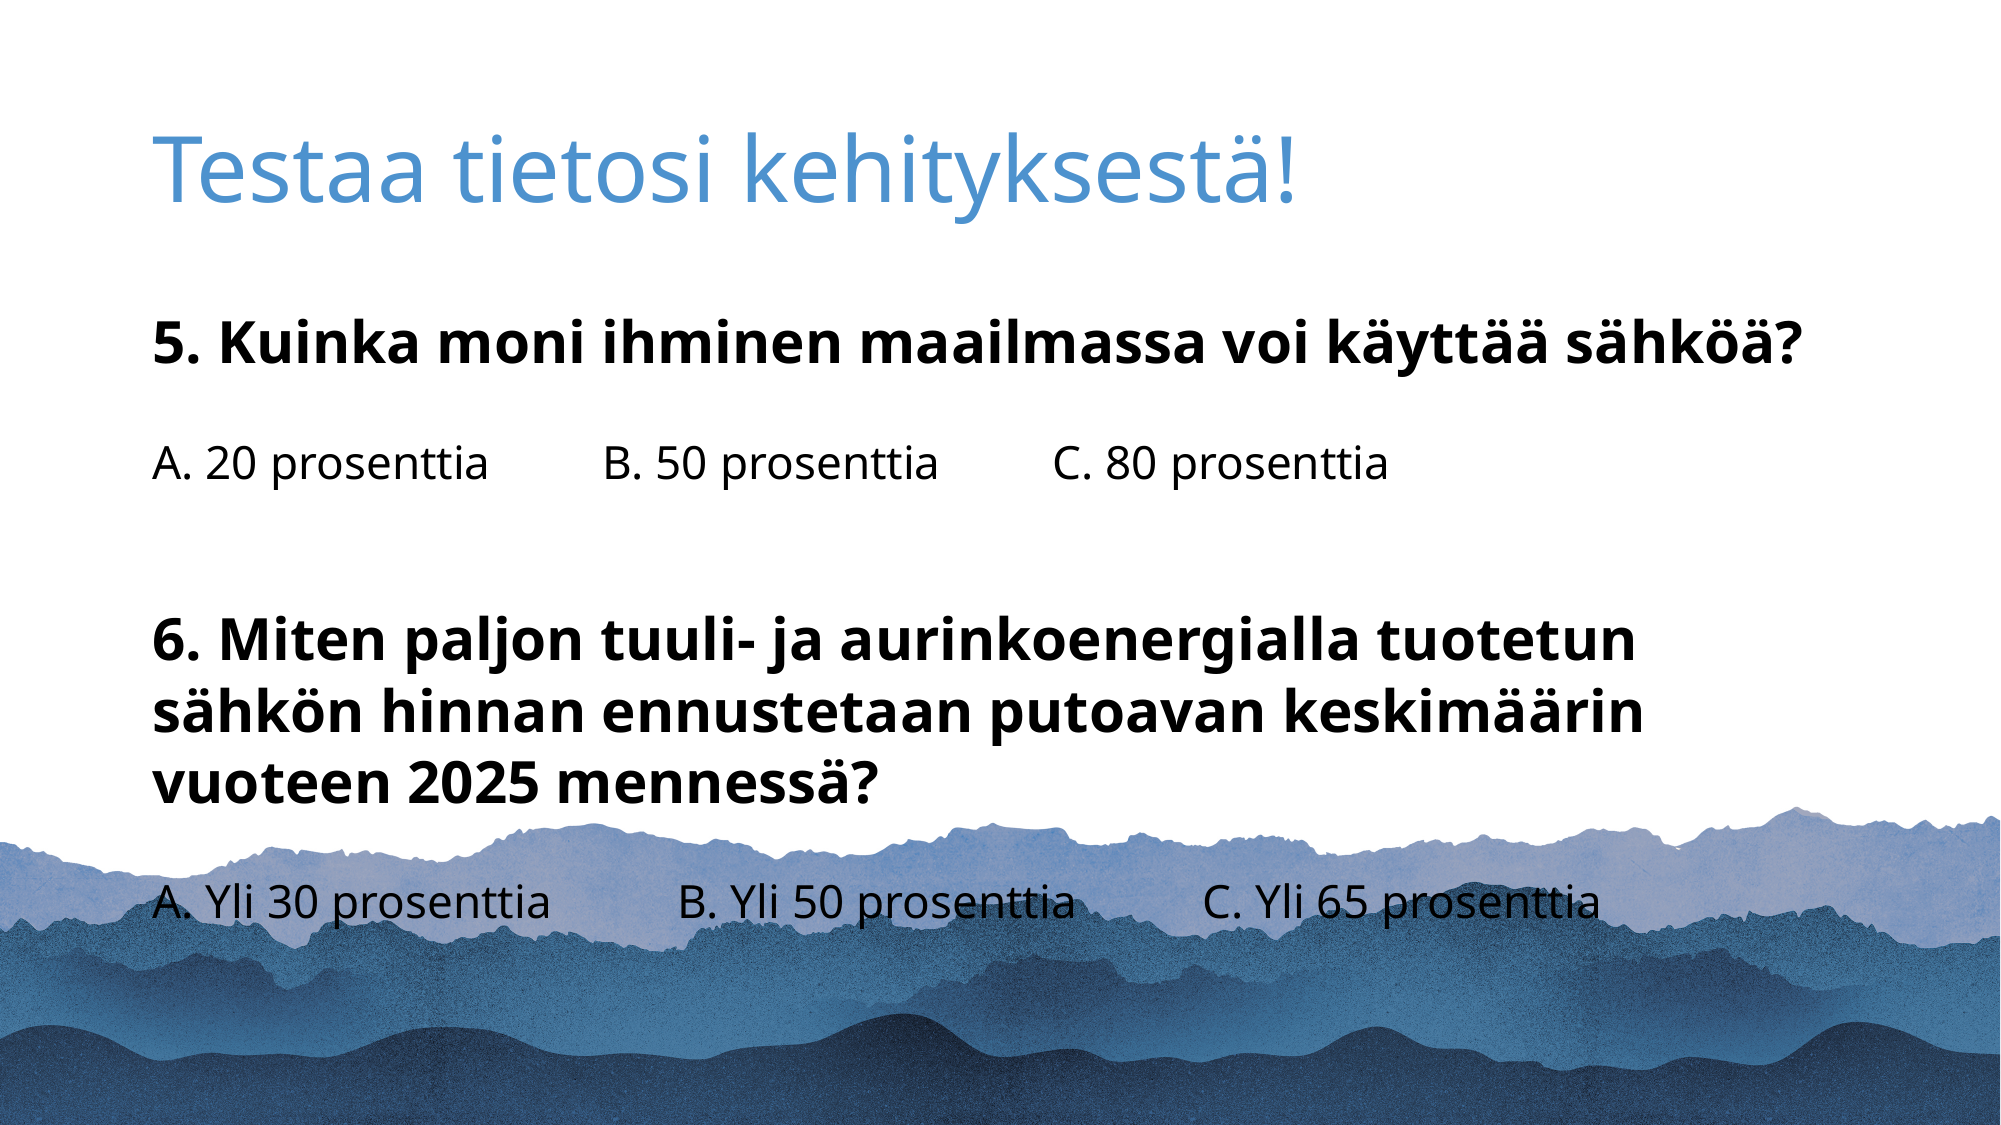

# Testaa tietosi kehityksestä!
5. Kuinka moni ihminen maailmassa voi käyttää sähköä?
A. 20 prosenttia		B. 50 prosenttia		C. 80 prosenttia
6. Miten paljon tuuli- ja aurinkoenergialla tuotetun sähkön hinnan ennustetaan putoavan keskimäärin vuoteen 2025 mennessä?
A. Yli 30 prosenttia		B. Yli 50 prosenttia		C. Yli 65 prosenttia